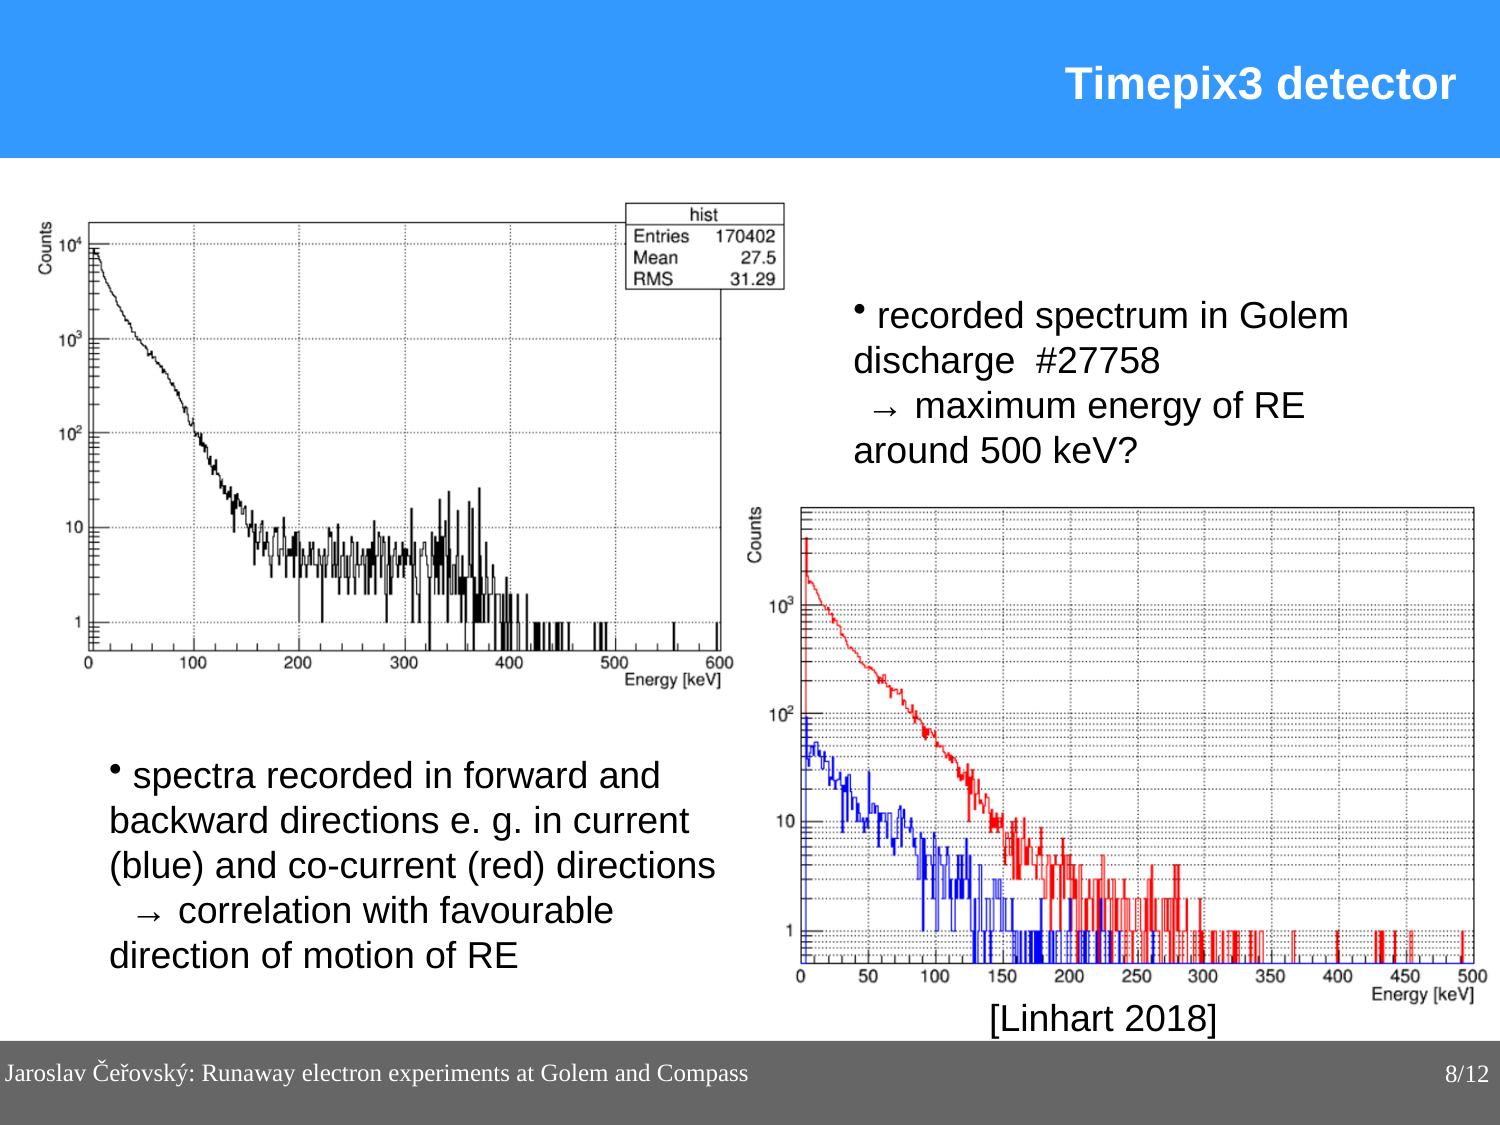

Timepix3 detector
 recorded spectrum in Golem discharge #27758
→ maximum energy of RE around 500 keV?
 spectra recorded in forward and backward directions e. g. in current (blue) and co-current (red) directions → correlation with favourable direction of motion of RE
[Linhart 2018]